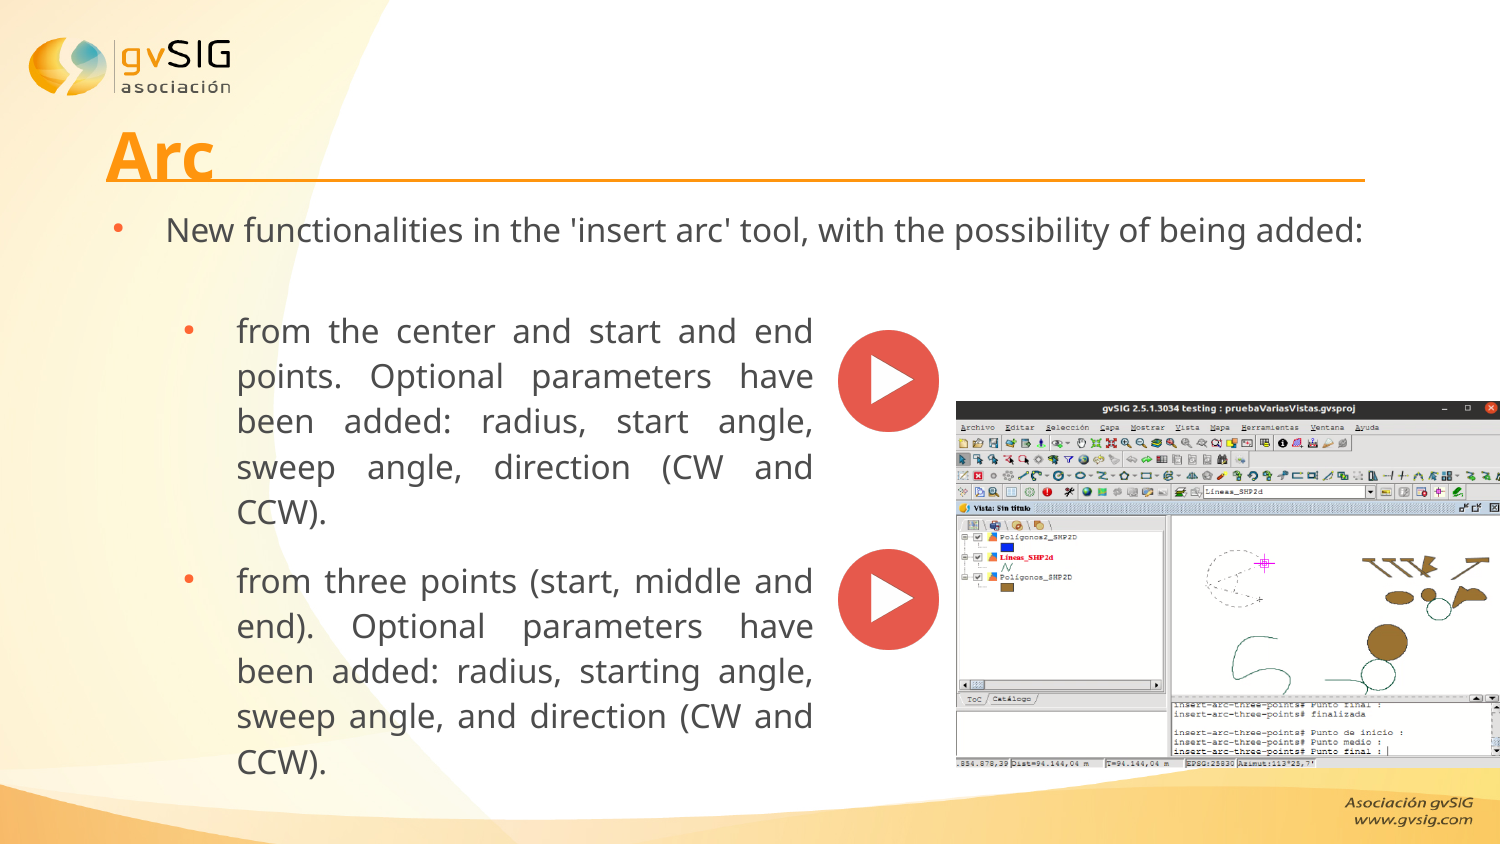

# Arc
New functionalities in the 'insert arc' tool, with the possibility of being added:
from the center and start and end points. Optional parameters have been added: radius, start angle, sweep angle, direction (CW and CCW).
from three points (start, middle and end). Optional parameters have been added: radius, starting angle, sweep angle, and direction (CW and CCW).